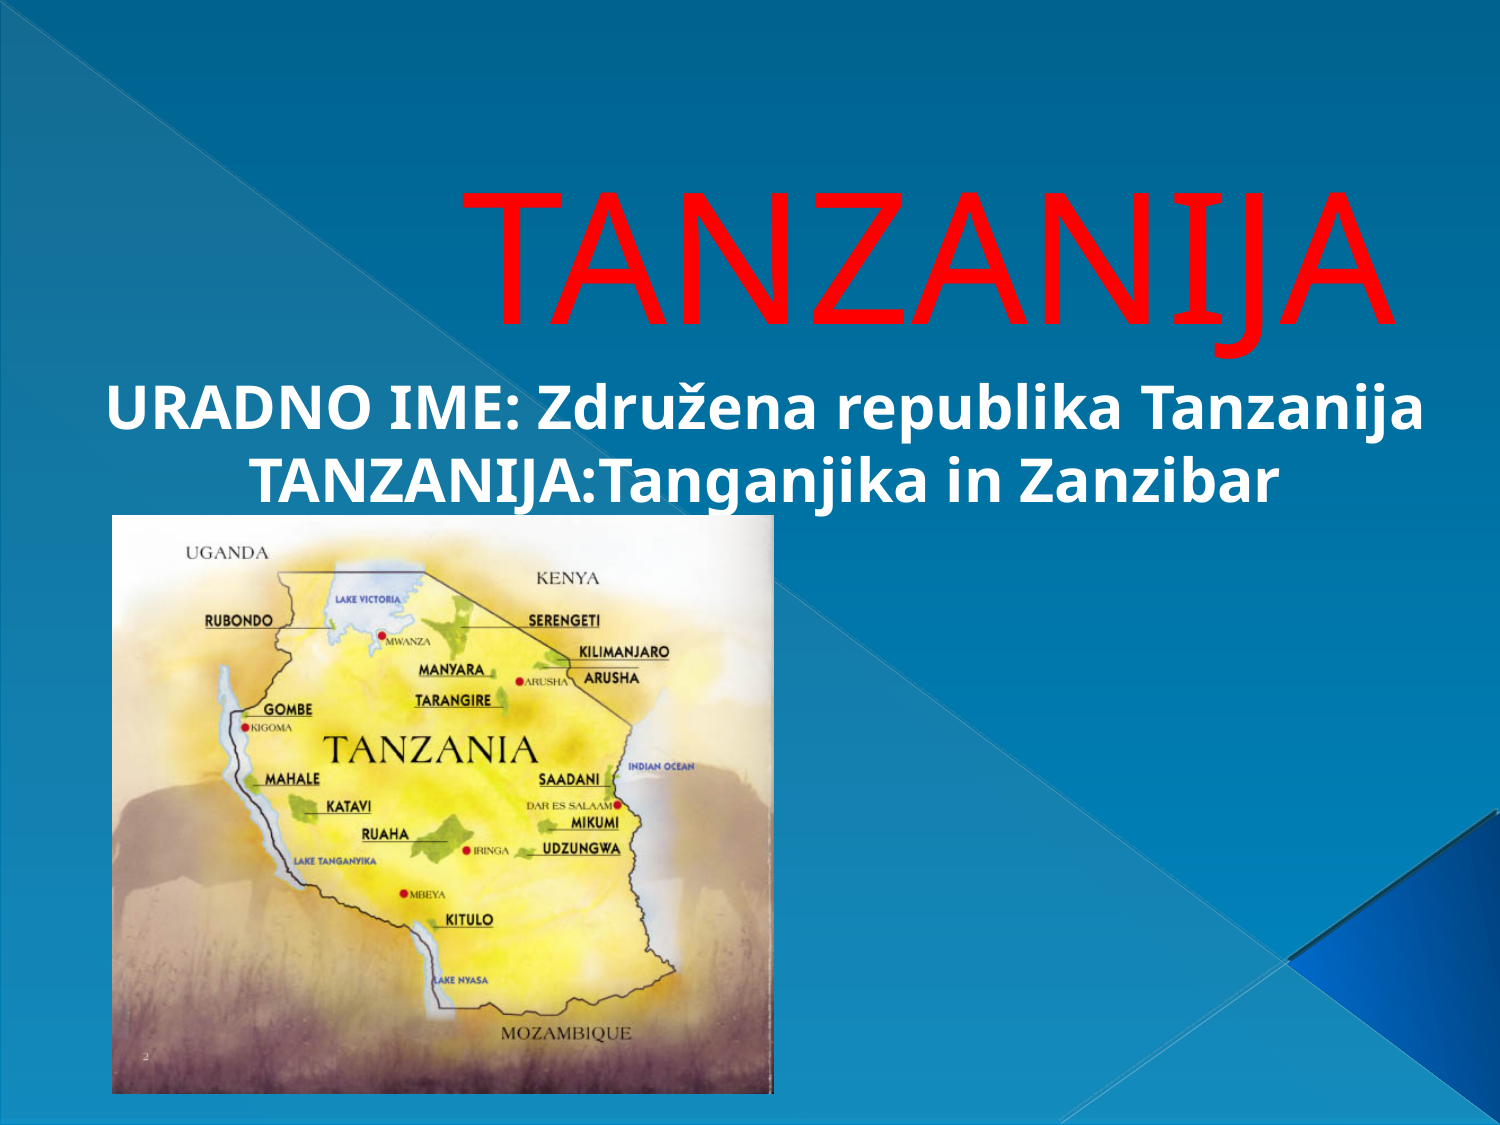

# TANZANIJA
URADNO IME: Združena republika Tanzanija
TANZANIJA:Tanganjika in Zanzibar